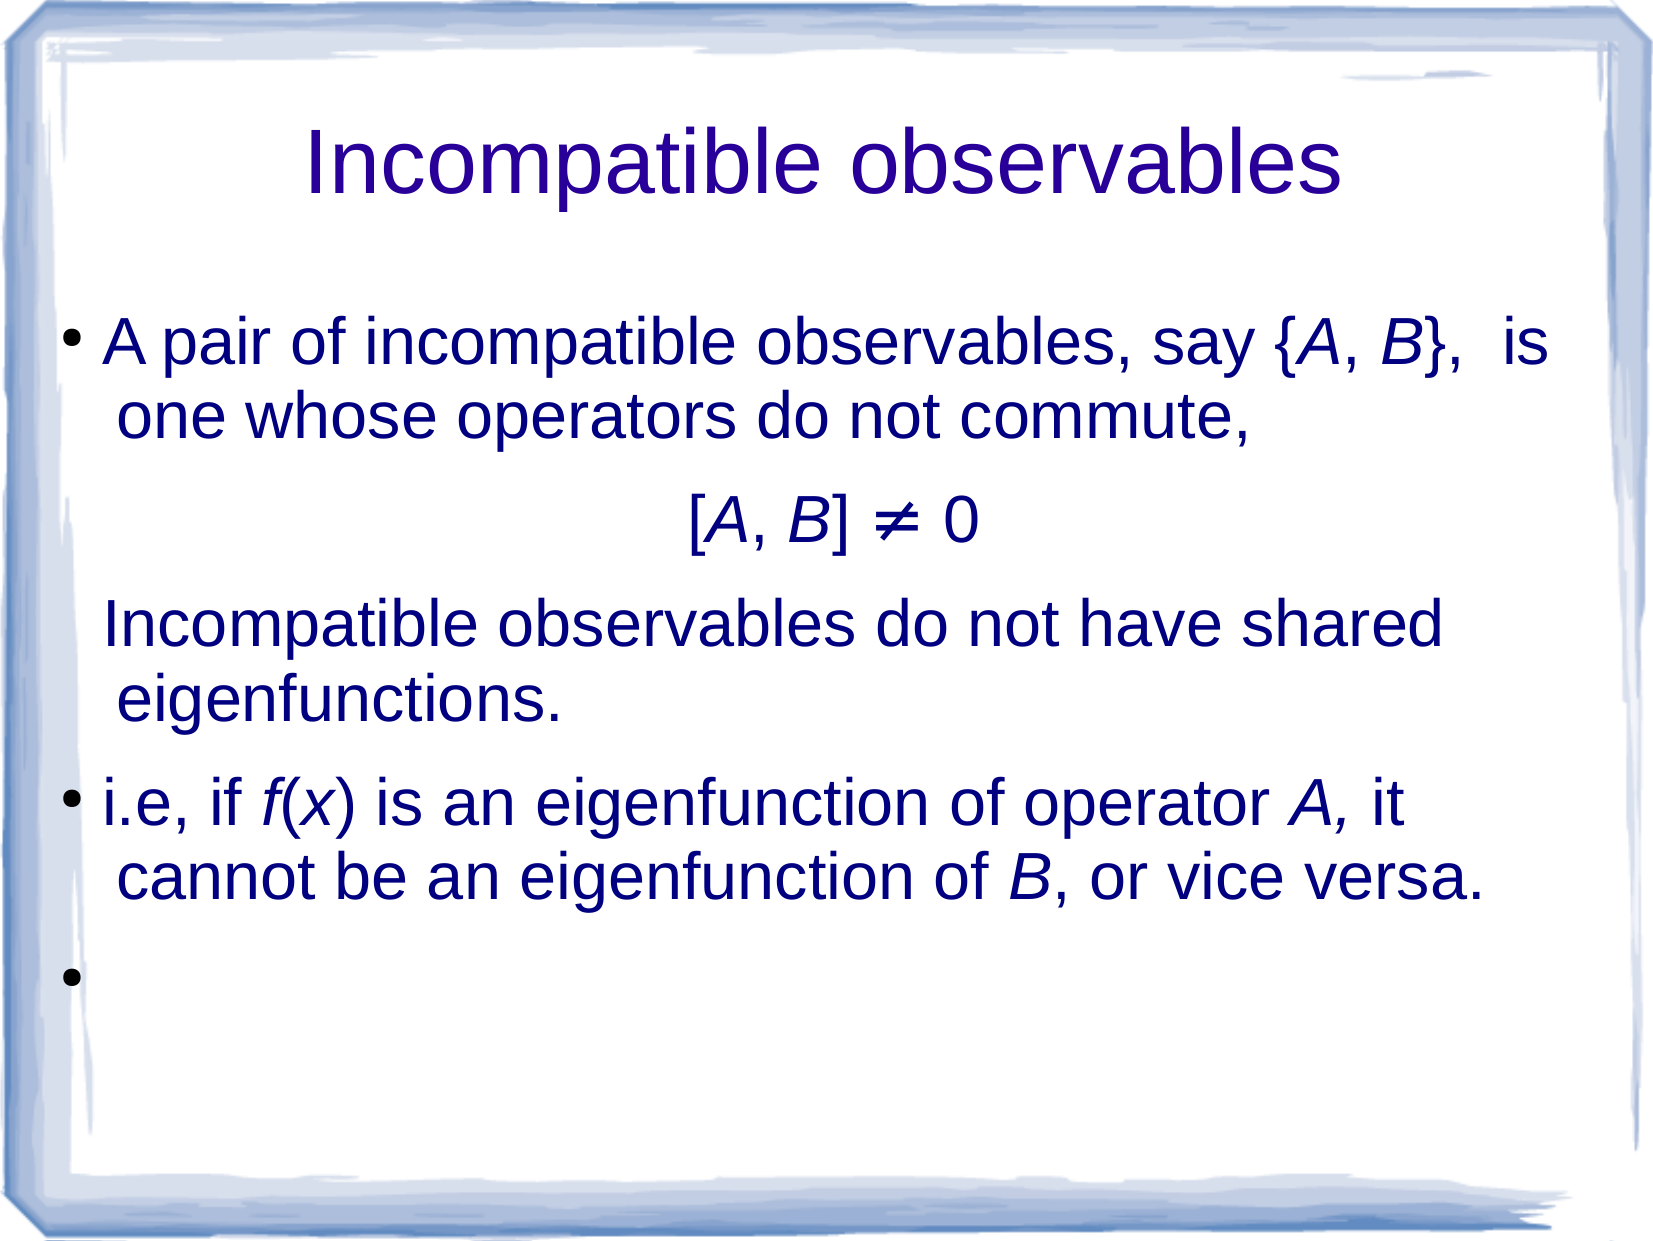

# Incompatible observables
 A pair of incompatible observables, say {A, B}, is one whose operators do not commute,
 [A, B] ≠ 0
 Incompatible observables do not have shared eigenfunctions.
 i.e, if f(x) is an eigenfunction of operator A, it cannot be an eigenfunction of B, or vice versa.